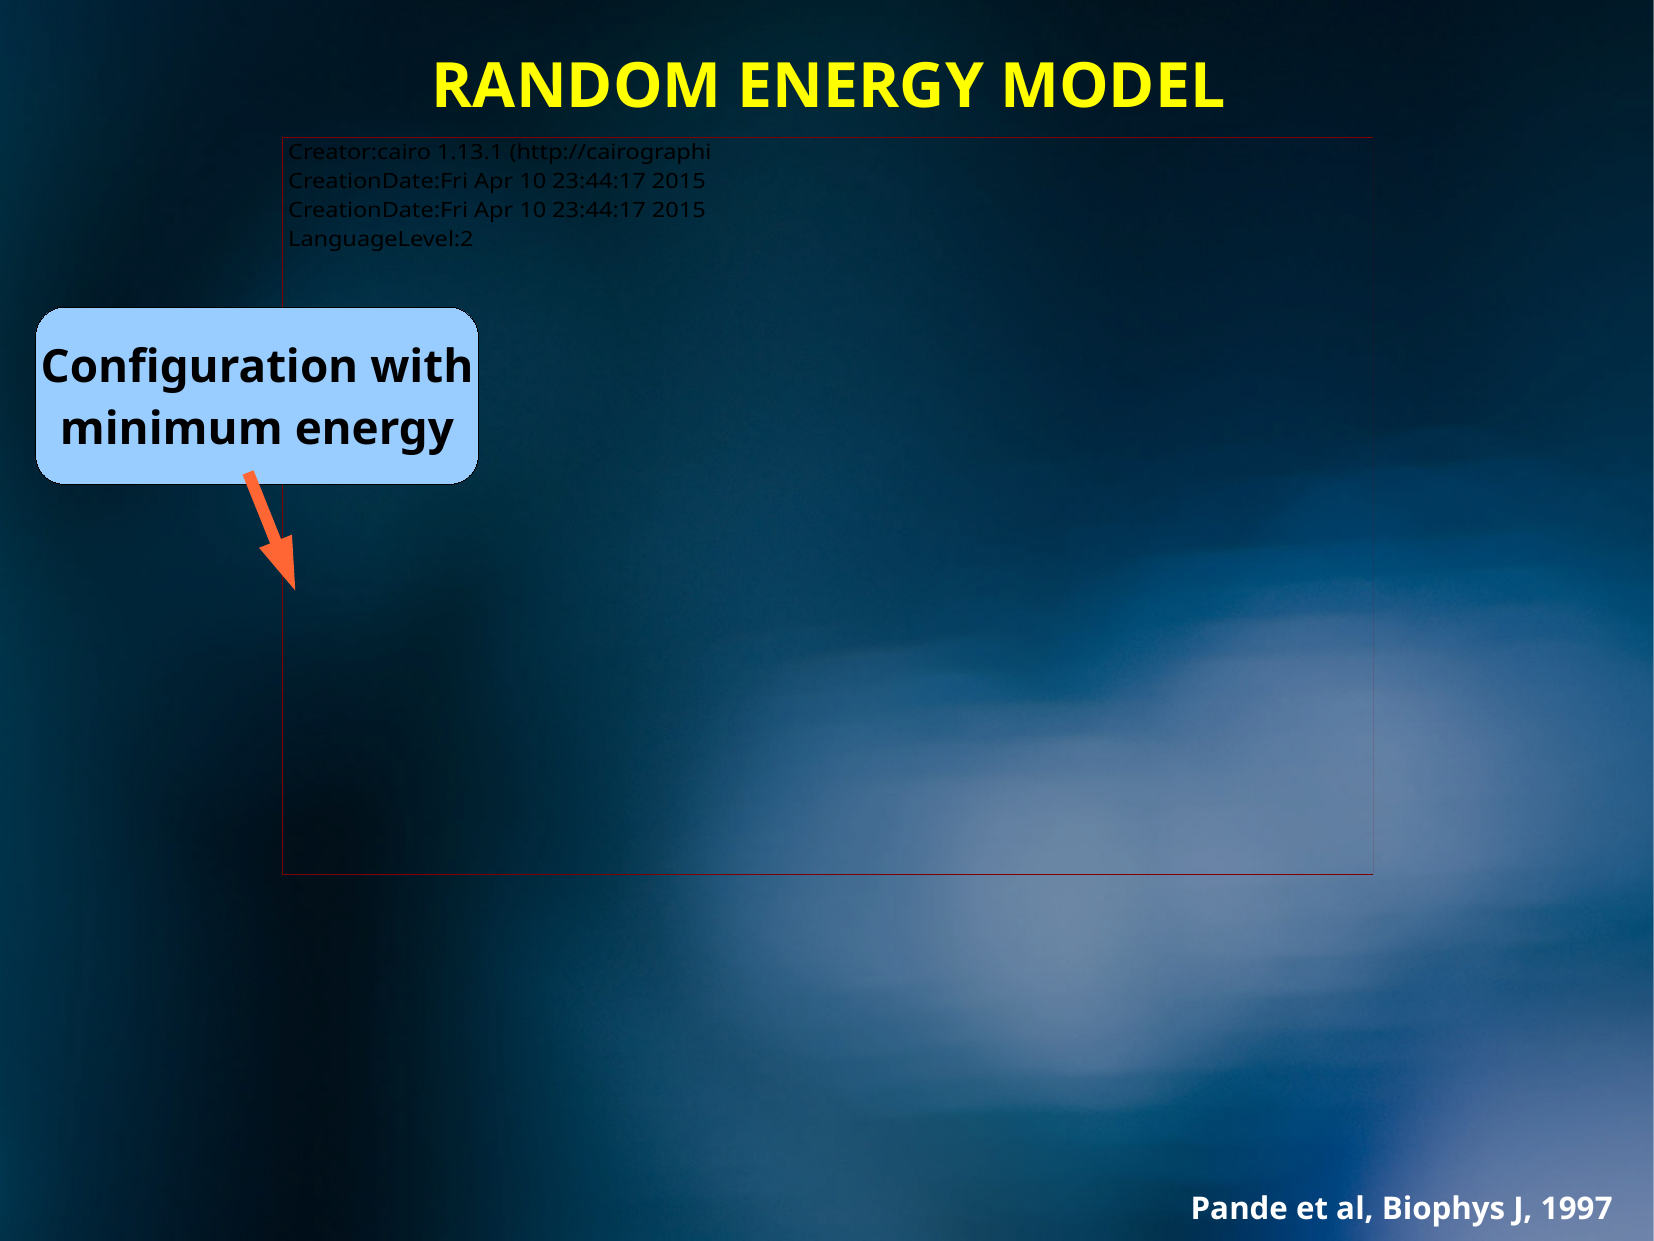

RANDOM ENERGY MODEL
Configuration with
minimum energy
Pande et al, Biophys J, 1997